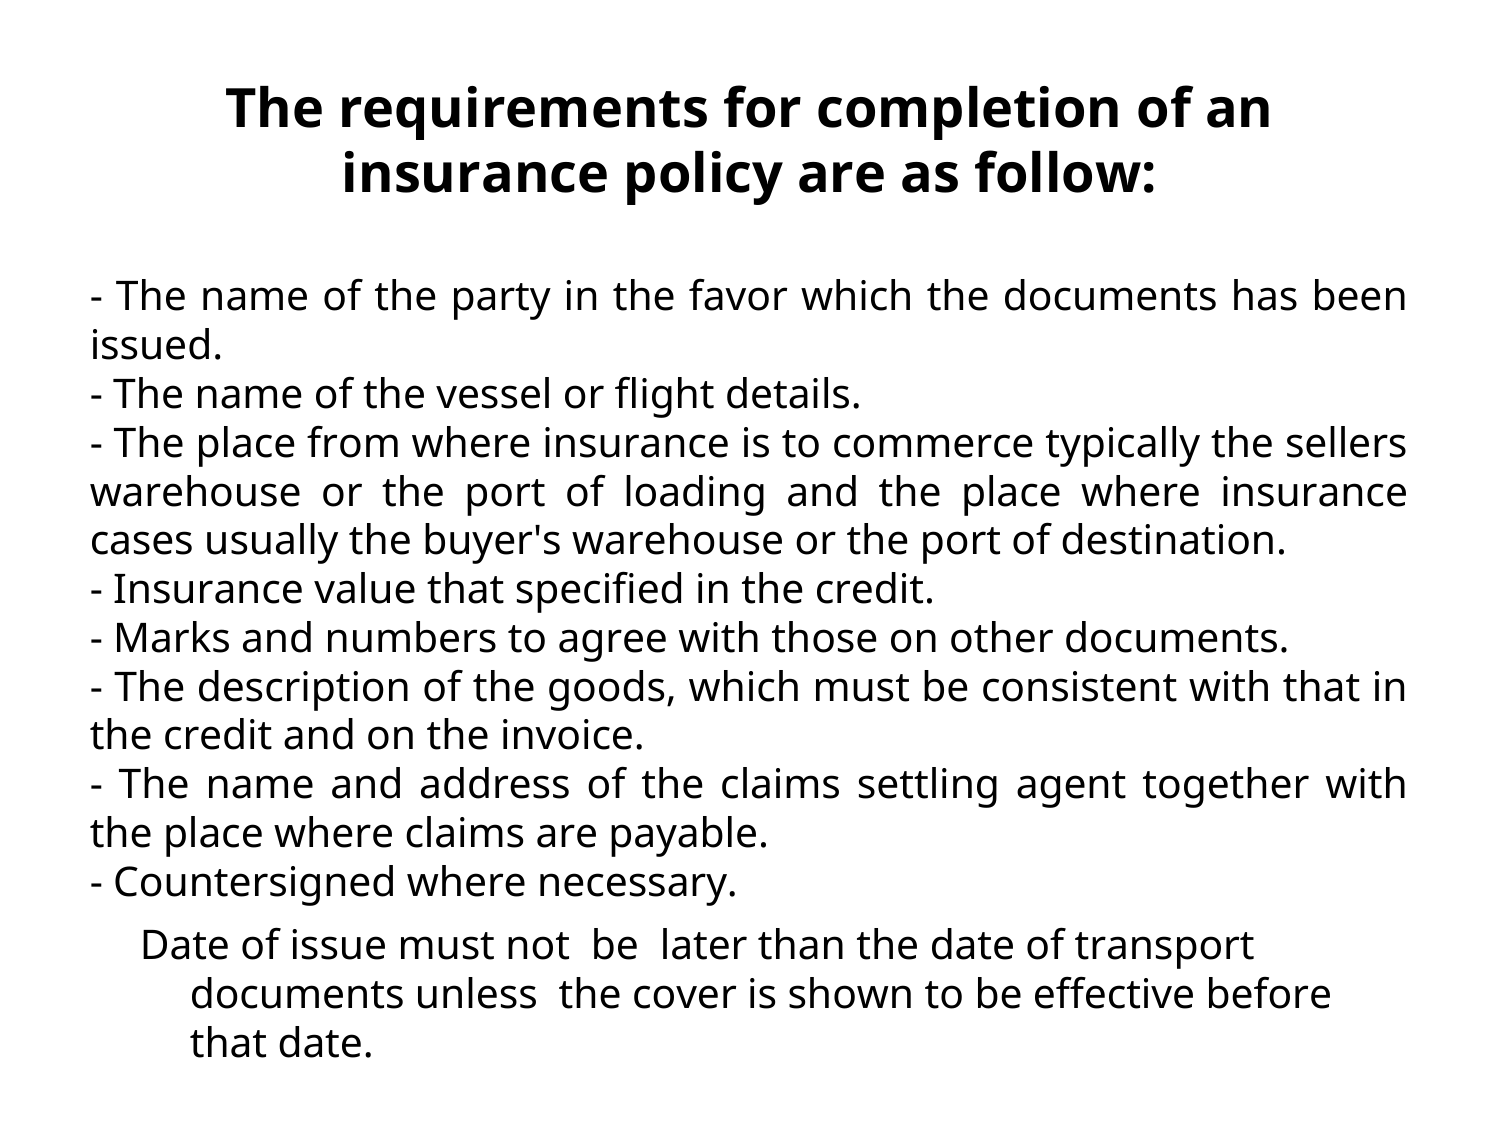

# The requirements for completion of an insurance policy are as follow:
- The name of the party in the favor which the documents has been issued.
- The name of the vessel or flight details.
- The place from where insurance is to commerce typically the sellers warehouse or the port of loading and the place where insurance cases usually the buyer's warehouse or the port of destination.
- Insurance value that specified in the credit.
- Marks and numbers to agree with those on other documents.
- The description of the goods, which must be consistent with that in the credit and on the invoice.
- The name and address of the claims settling agent together with the place where claims are payable.
- Countersigned where necessary.
Date of issue must not be later than the date of transport documents unless the cover is shown to be effective before that date.